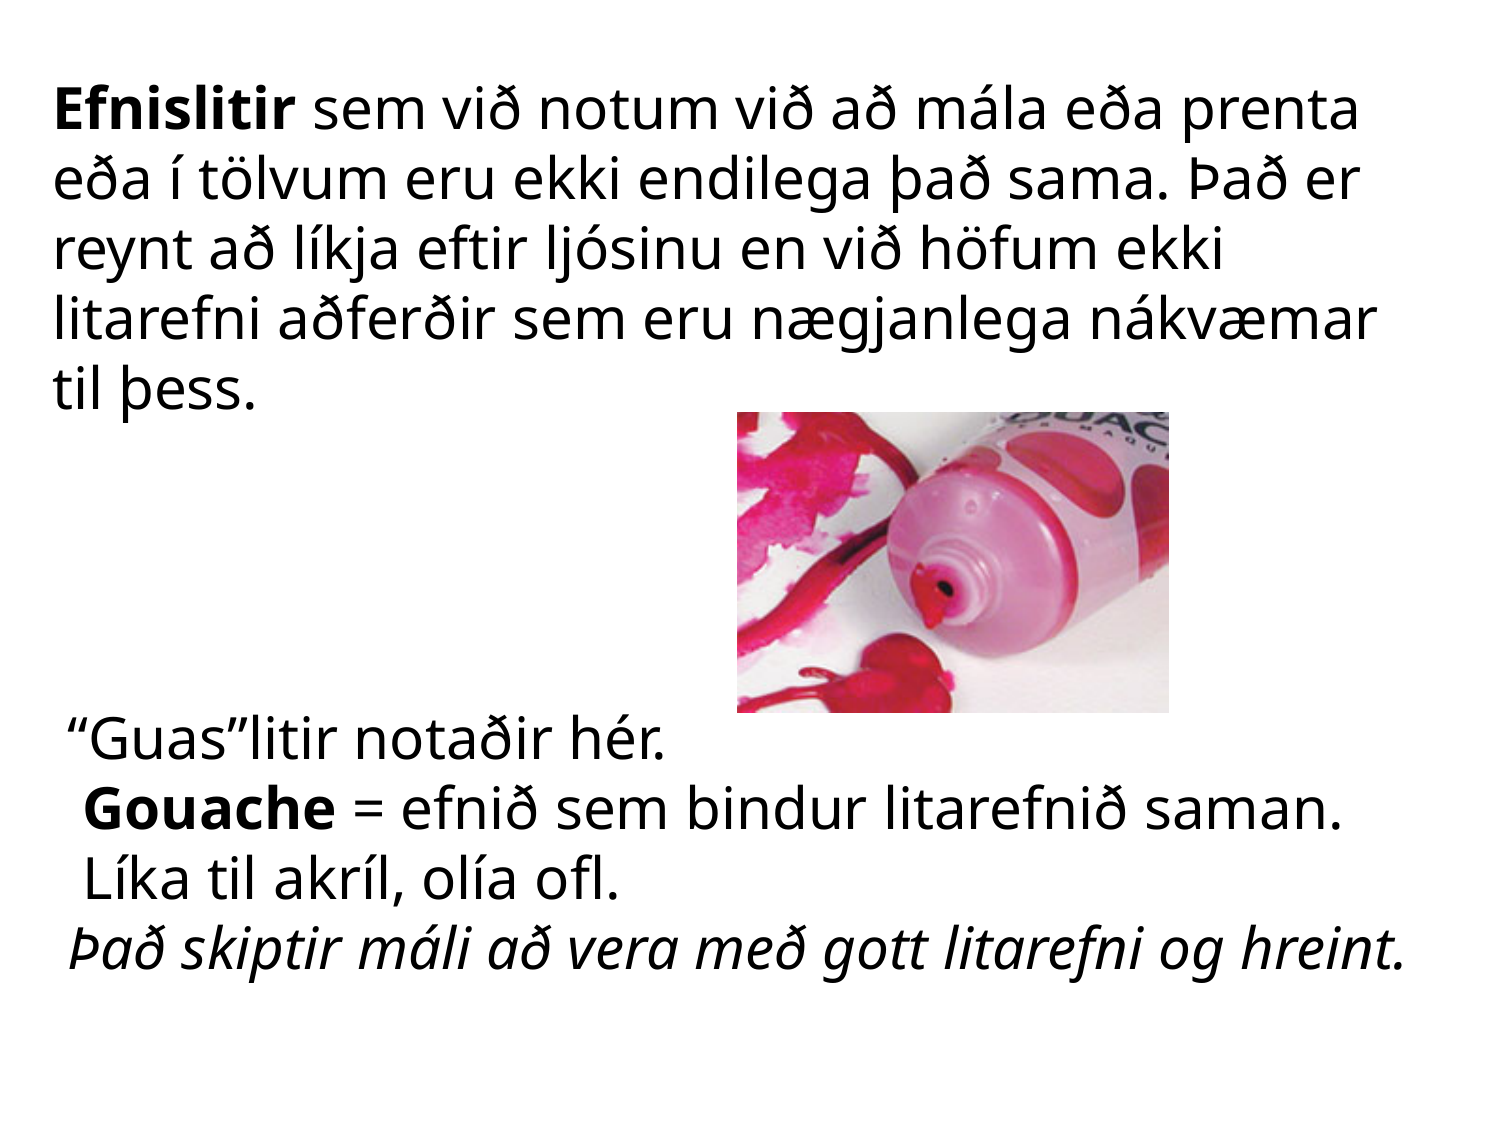

# Efnislitir sem við notum við að mála eða prenta eða í tölvum eru ekki endilega það sama. Það er reynt að líkja eftir ljósinu en við höfum ekki litarefni aðferðir sem eru nægjanlega nákvæmar til þess. “Guas”litir notaðir hér. Gouache = efnið sem bindur litarefnið saman. Líka til akríl, olía ofl. Það skiptir máli að vera með gott litarefni og hreint.